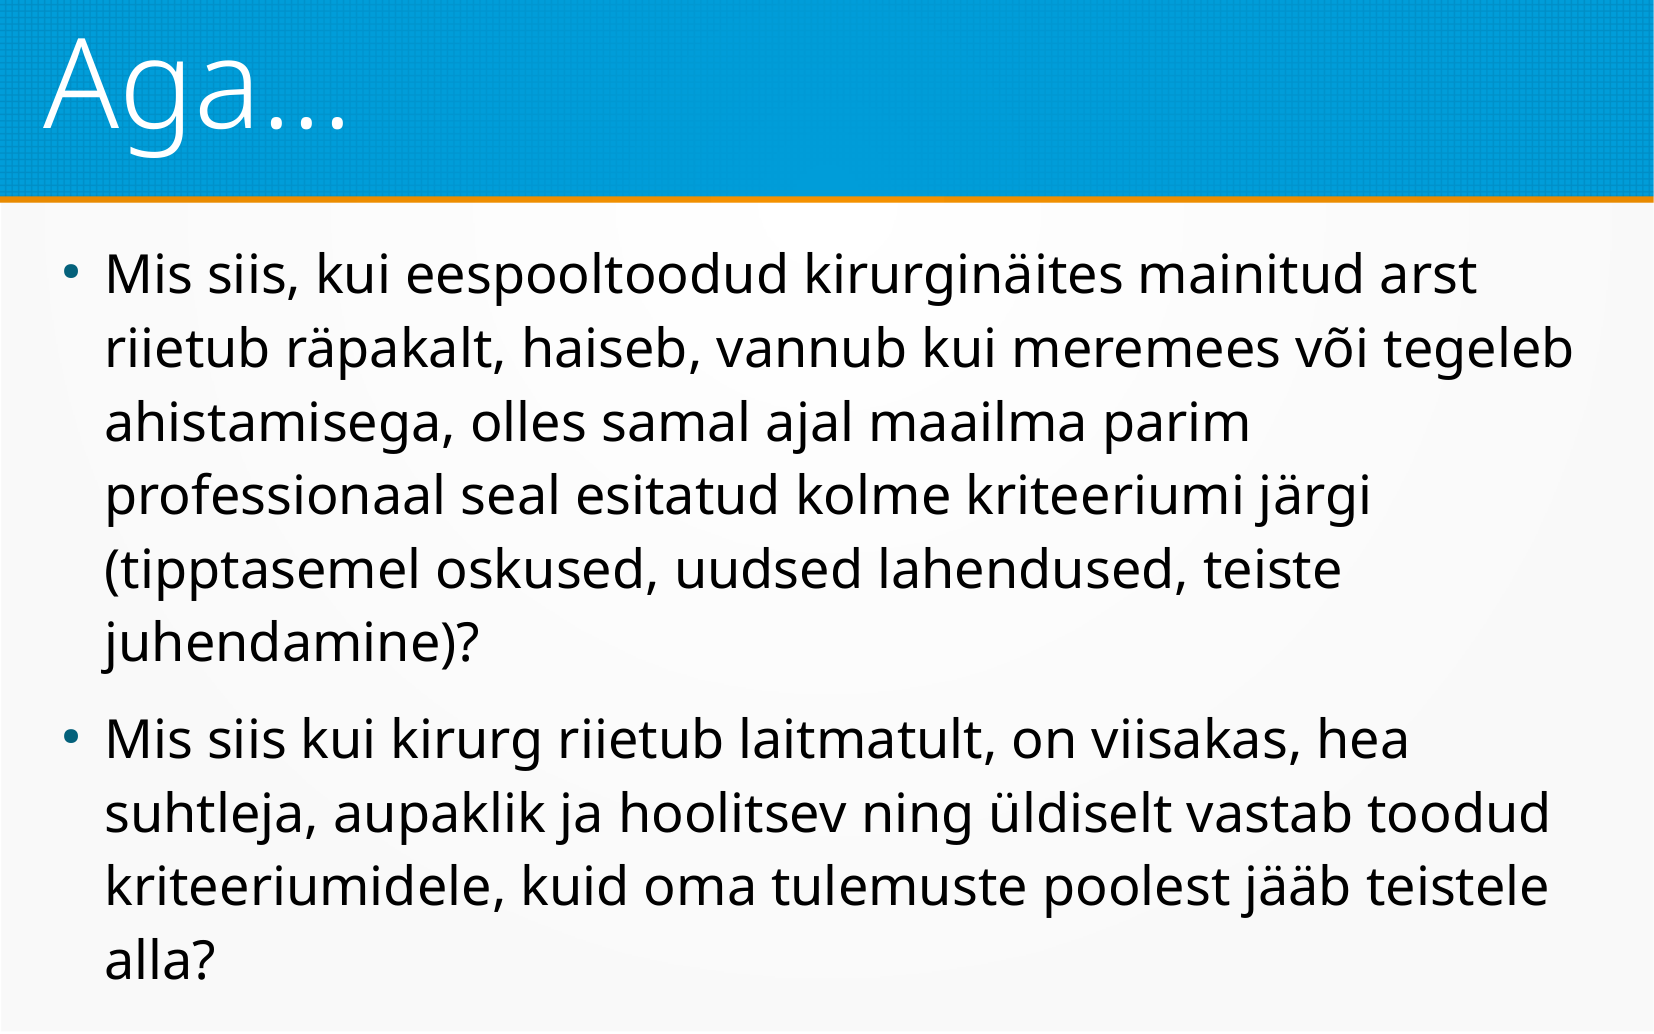

# Aga...
Mis siis, kui eespooltoodud kirurginäites mainitud arst riietub räpakalt, haiseb, vannub kui meremees või tegeleb ahistamisega, olles samal ajal maailma parim professionaal seal esitatud kolme kriteeriumi järgi (tipptasemel oskused, uudsed lahendused, teiste juhendamine)?
Mis siis kui kirurg riietub laitmatult, on viisakas, hea suhtleja, aupaklik ja hoolitsev ning üldiselt vastab toodud kriteeriumidele, kuid oma tulemuste poolest jääb teistele alla?